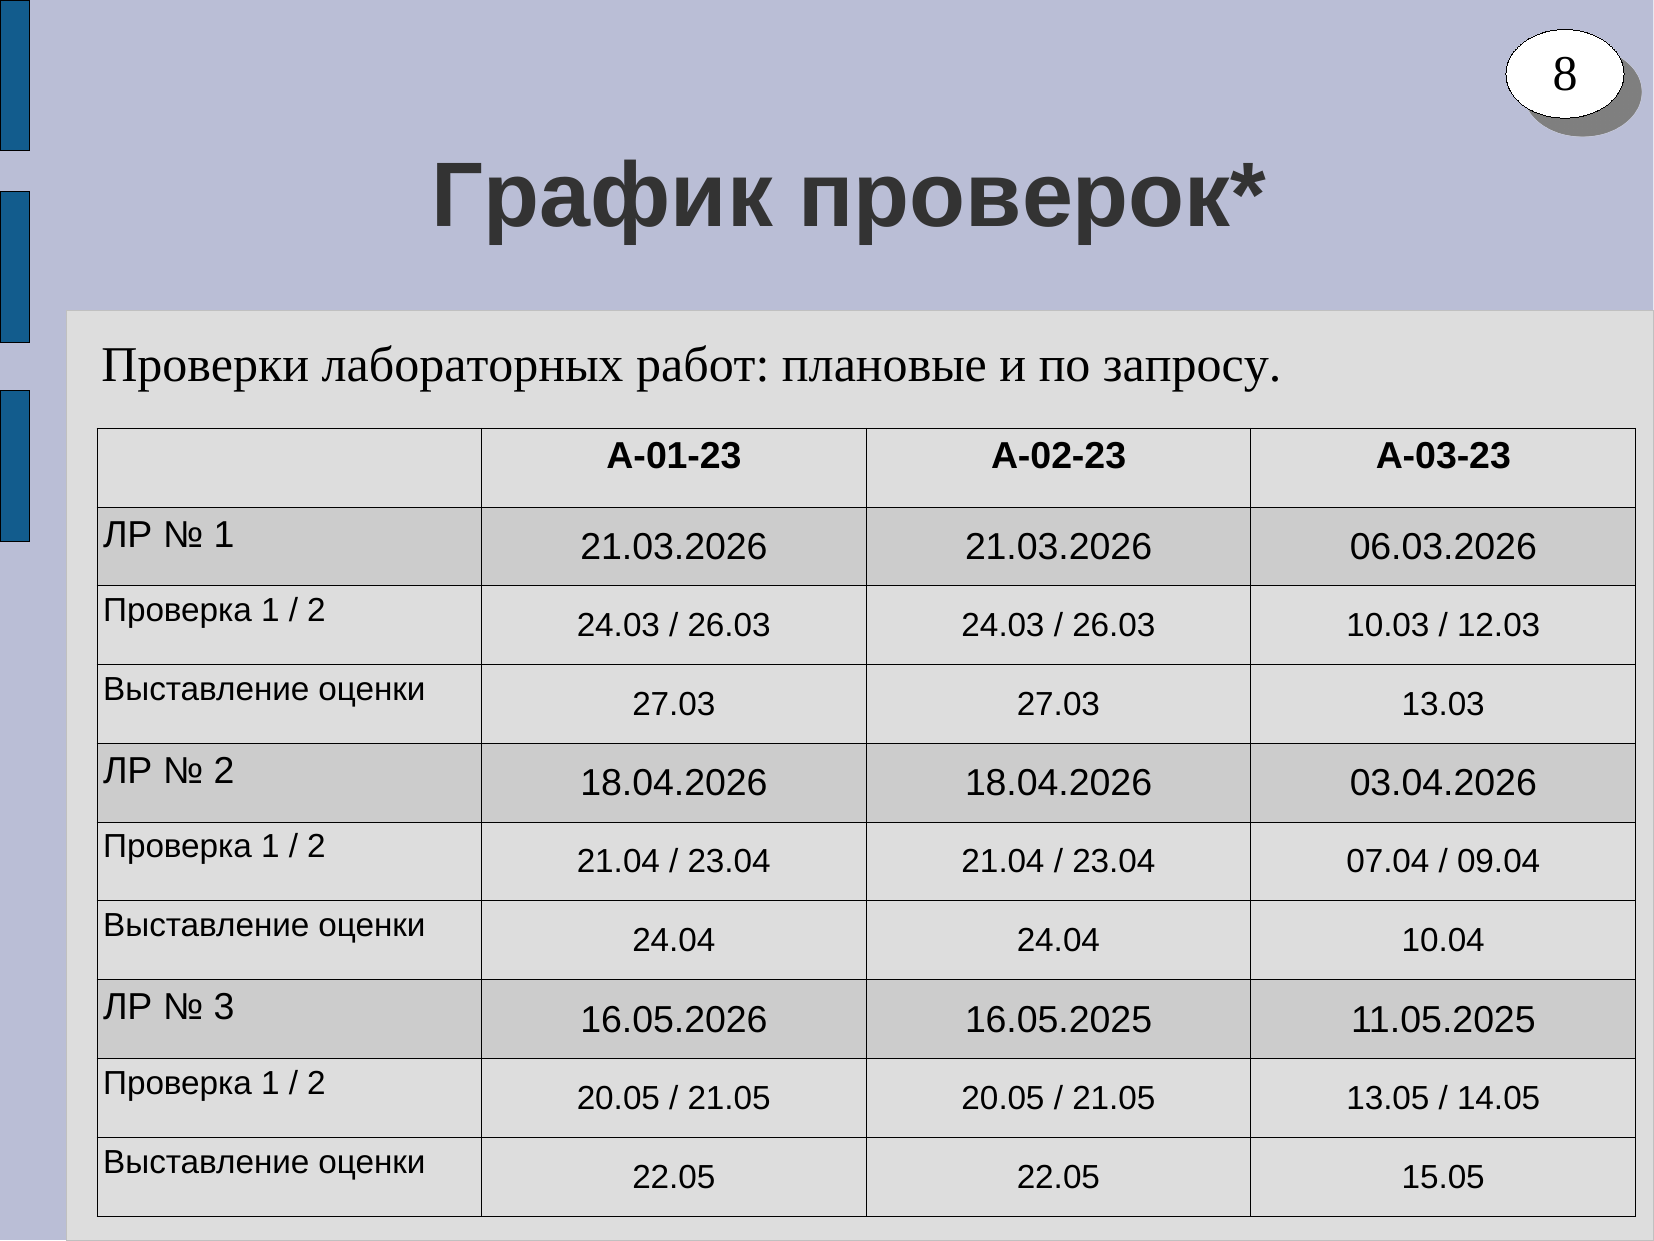

8
# График проверок*
Проверки лабораторных работ: плановые и по запросу.
| | A-01-23 | A-02-23 | A-03-23 |
| --- | --- | --- | --- |
| ЛР № 1 | 21.03.2026 | 21.03.2026 | 06.03.2026 |
| Проверка 1 / 2 | 24.03 / 26.03 | 24.03 / 26.03 | 10.03 / 12.03 |
| Выставление оценки | 27.03 | 27.03 | 13.03 |
| ЛР № 2 | 18.04.2026 | 18.04.2026 | 03.04.2026 |
| Проверка 1 / 2 | 21.04 / 23.04 | 21.04 / 23.04 | 07.04 / 09.04 |
| Выставление оценки | 24.04 | 24.04 | 10.04 |
| ЛР № 3 | 16.05.2026 | 16.05.2025 | 11.05.2025 |
| Проверка 1 / 2 | 20.05 / 21.05 | 20.05 / 21.05 | 13.05 / 14.05 |
| Выставление оценки | 22.05 | 22.05 | 15.05 |